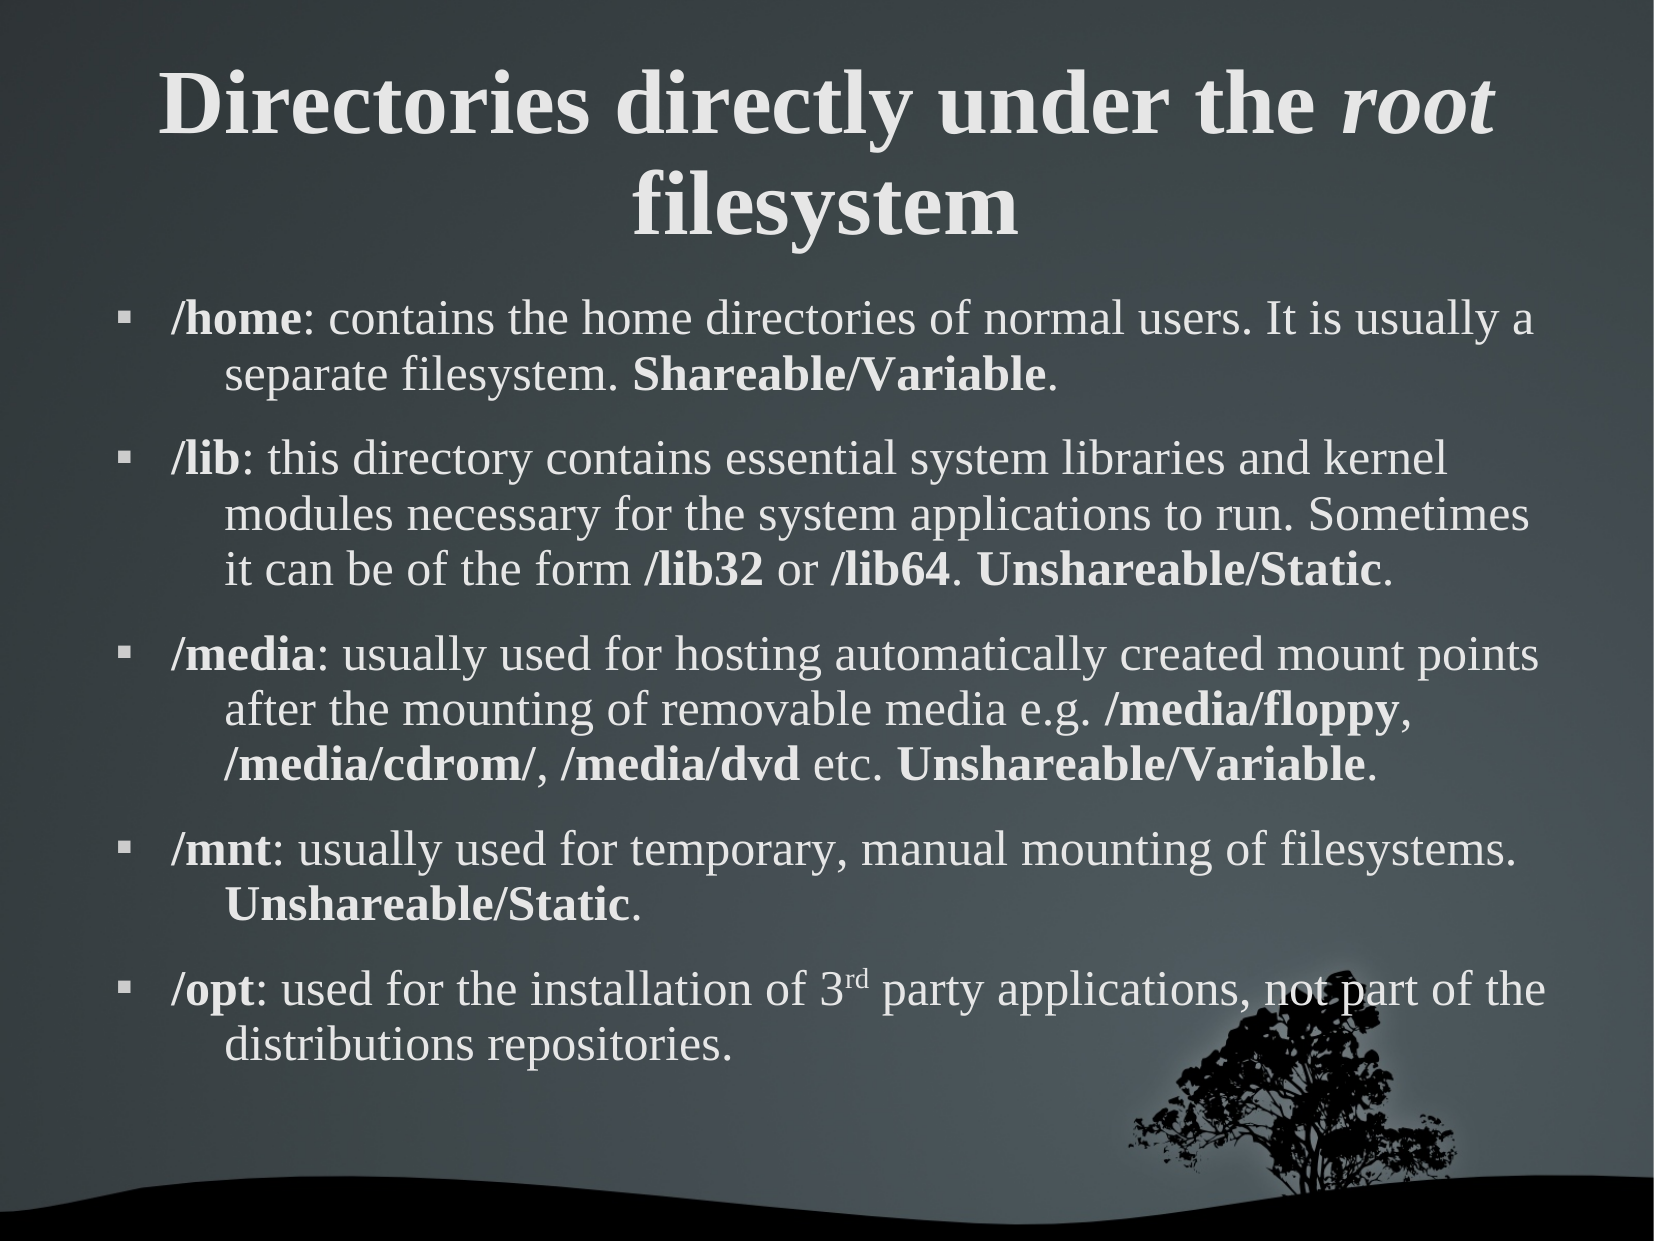

Directories directly under the root filesystem
# /home: contains the home directories of normal users. It is usually a separate filesystem. Shareable/Variable.
/lib: this directory contains essential system libraries and kernel modules necessary for the system applications to run. Sometimes it can be of the form /lib32 or /lib64. Unshareable/Static.
/media: usually used for hosting automatically created mount points after the mounting of removable media e.g. /media/floppy, /media/cdrom/, /media/dvd etc. Unshareable/Variable.
/mnt: usually used for temporary, manual mounting of filesystems. Unshareable/Static.
/opt: used for the installation of 3rd party applications, not part of the distributions repositories.